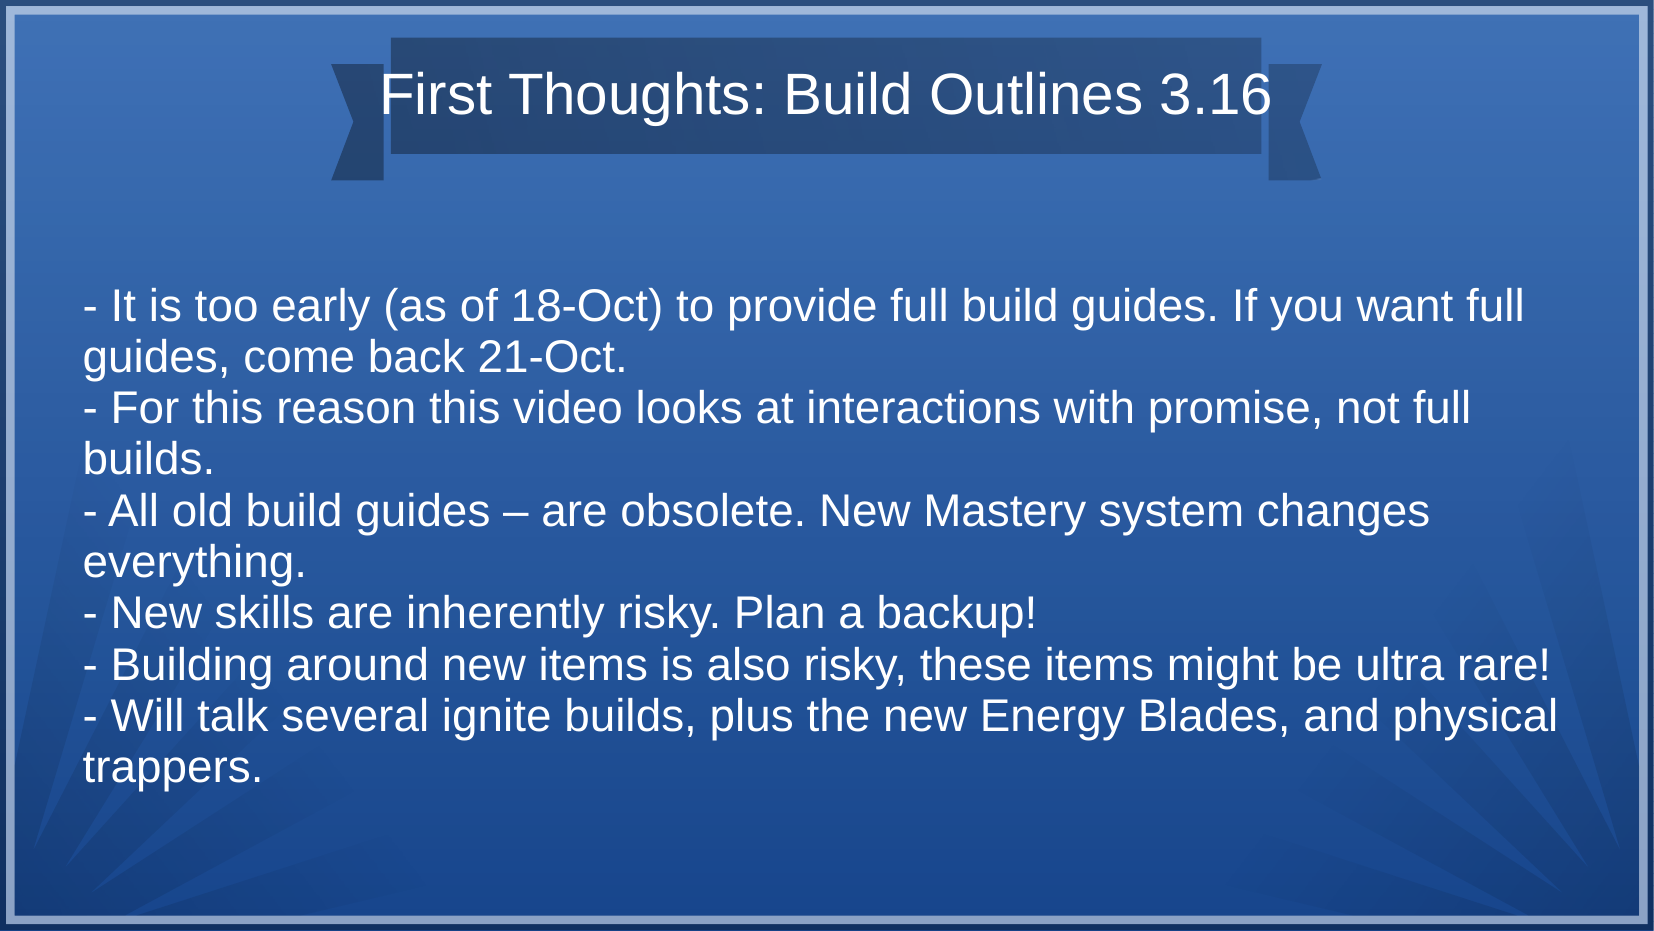

# First Thoughts: Build Outlines 3.16
- It is too early (as of 18-Oct) to provide full build guides. If you want full guides, come back 21-Oct.
- For this reason this video looks at interactions with promise, not full builds.
- All old build guides – are obsolete. New Mastery system changes everything.
- New skills are inherently risky. Plan a backup!
- Building around new items is also risky, these items might be ultra rare!
- Will talk several ignite builds, plus the new Energy Blades, and physical trappers.